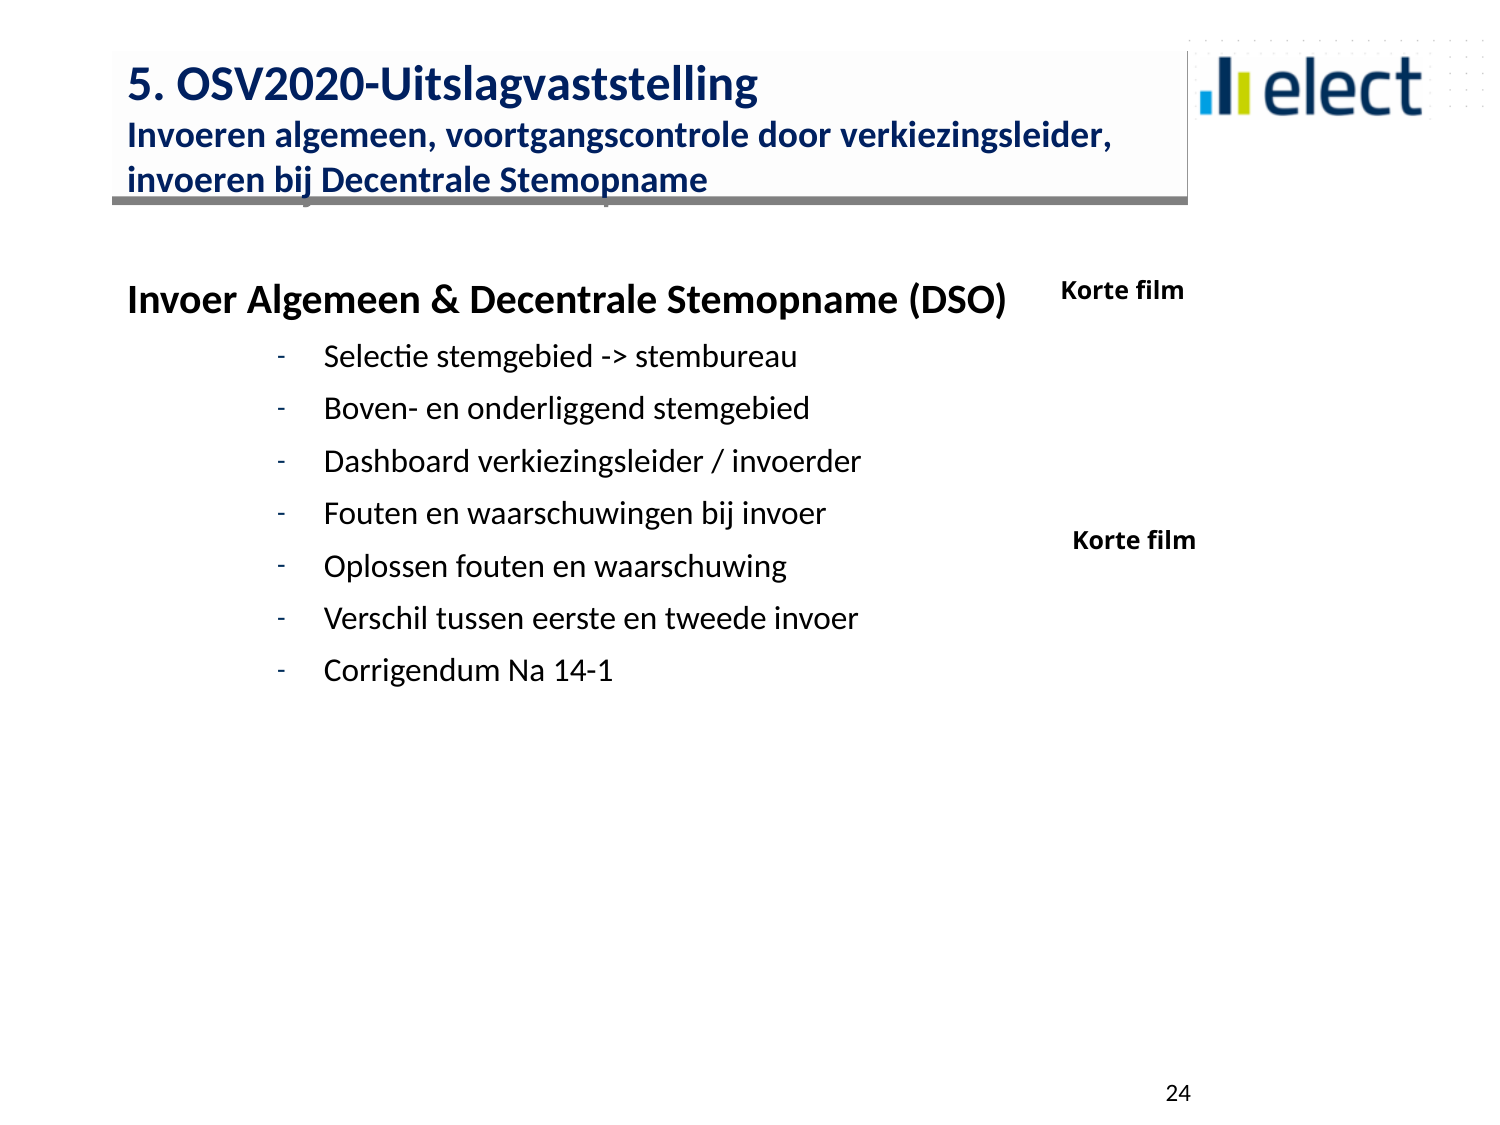

5. OSV2020-Uitslagvaststelling
Invoeren algemeen, voortgangscontrole door verkiezingsleider, invoeren bij Decentrale Stemopname
Invoer Algemeen & Decentrale Stemopname (DSO)
Selectie stemgebied -> stembureau
Boven- en onderliggend stemgebied
Dashboard verkiezingsleider / invoerder
Fouten en waarschuwingen bij invoer
Oplossen fouten en waarschuwing
Verschil tussen eerste en tweede invoer
Corrigendum Na 14-1
Korte film
Korte film